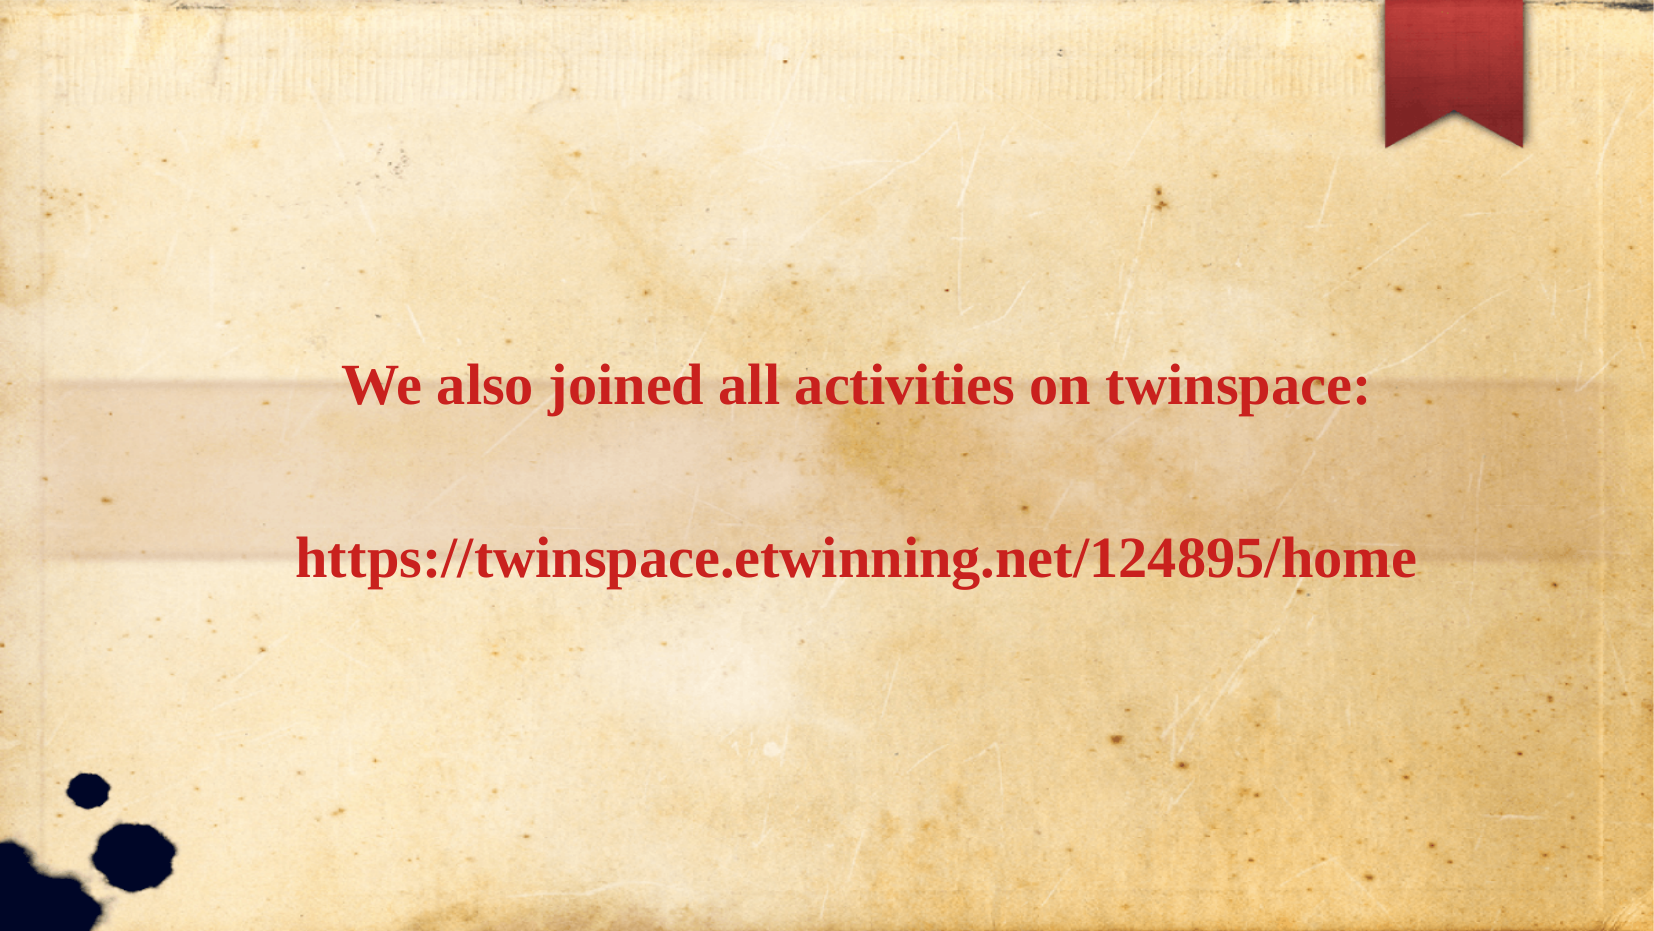

# We also joined all activities on twinspace:
https://twinspace.etwinning.net/124895/home